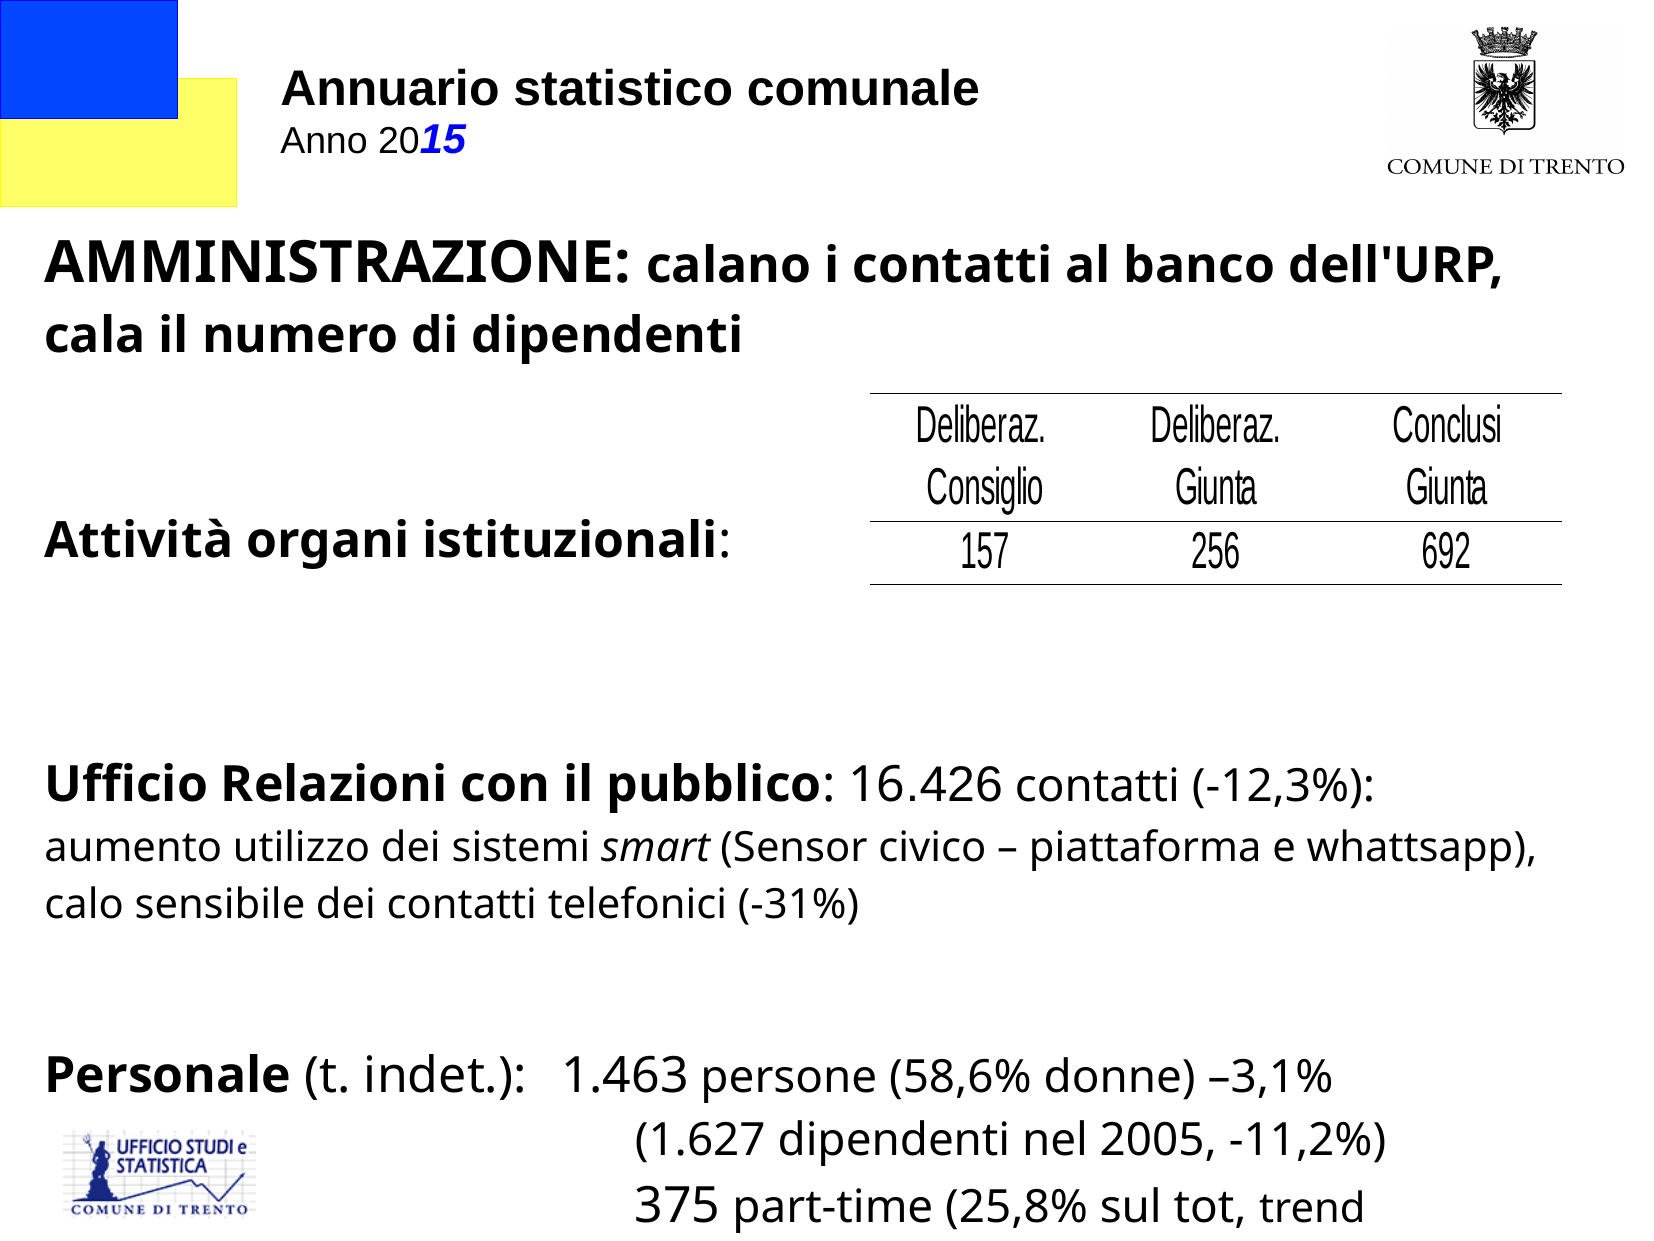

Annuario statistico comunale
Anno 2015
AMMINISTRAZIONE: calano i contatti al banco dell'URP, cala il numero di dipendenti
Attività organi istituzionali:
Ufficio Relazioni con il pubblico: 16.426 contatti (-12,3%):
aumento utilizzo dei sistemi smart (Sensor civico – piattaforma e whattsapp), calo sensibile dei contatti telefonici (-31%)
Personale (t. indet.):	1.463 persone (58,6% donne) –3,1%
								(1.627 dipendenti nel 2005, -11,2%)
 								375 part-time (25,8% sul tot, trend crescente nel 	tempo, nel 2005 era il 18,1%)
			 					Età media 48,8 (nel 2005 43,5)